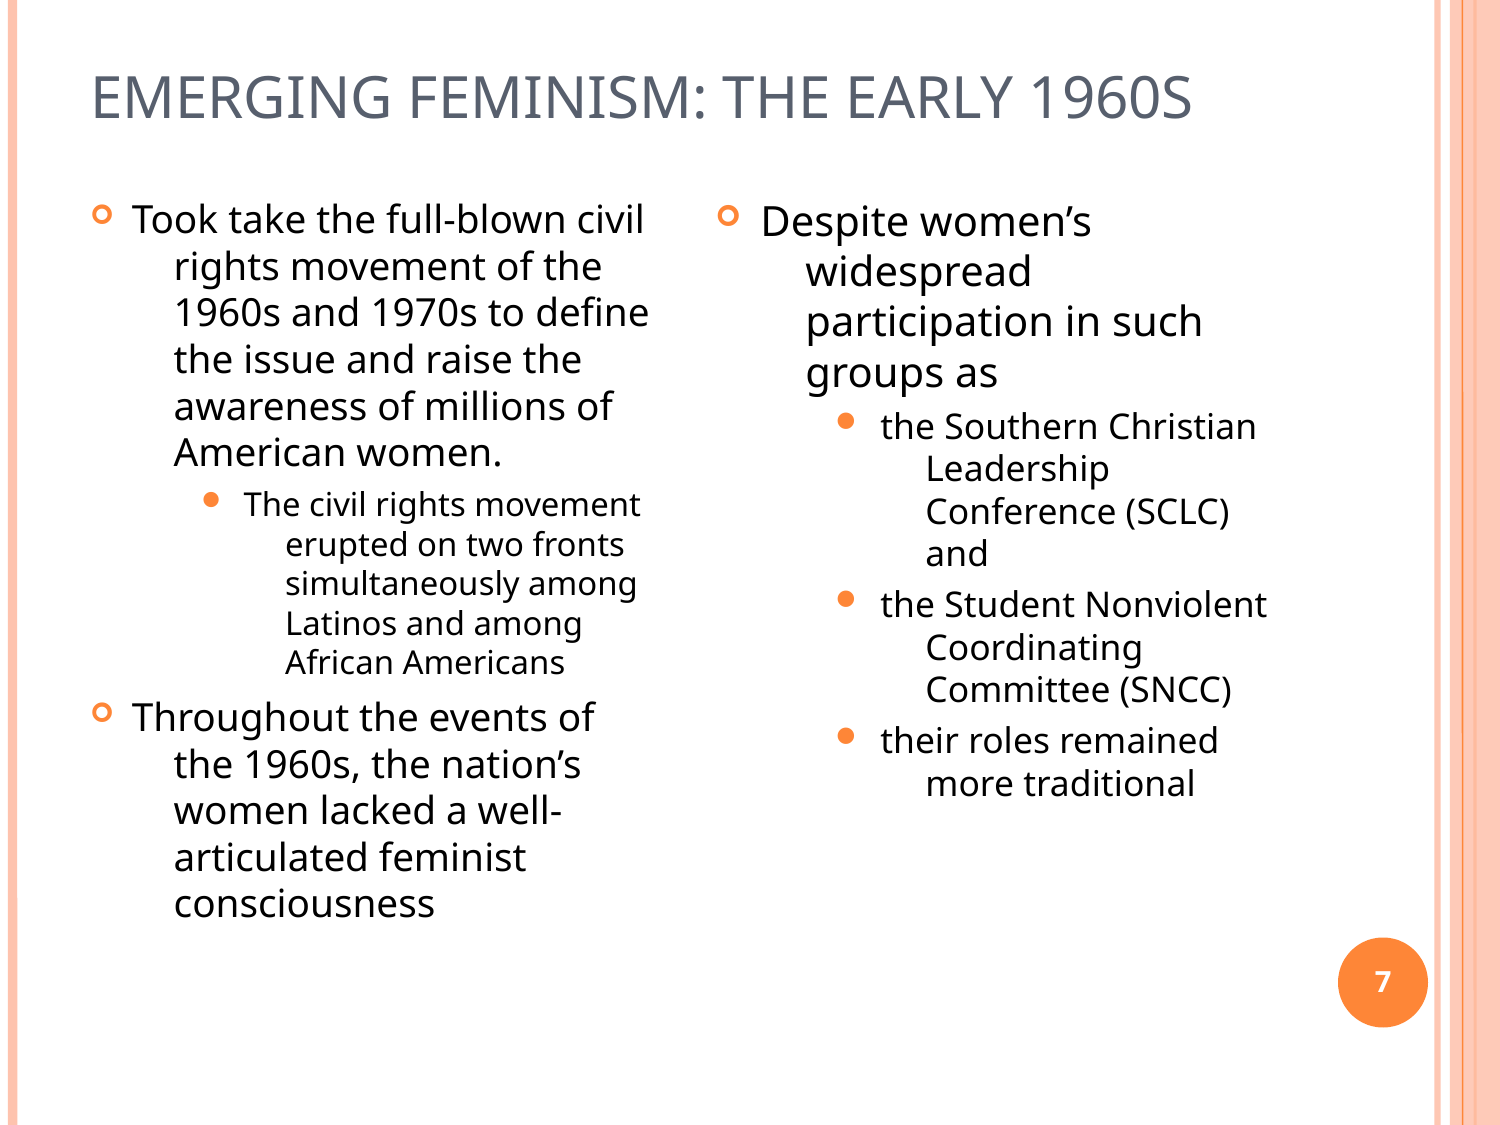

# Emerging Feminism: The Early 1960s
Took take the full-blown civil rights movement of the 1960s and 1970s to define the issue and raise the awareness of millions of American women.
The civil rights movement erupted on two fronts simultaneously among Latinos and among African Americans
Throughout the events of the 1960s, the nation’s women lacked a well-articulated feminist consciousness
Despite women’s widespread participation in such groups as
the Southern Christian Leadership Conference (SCLC) and
the Student Nonviolent Coordinating Committee (SNCC)
their roles remained more traditional